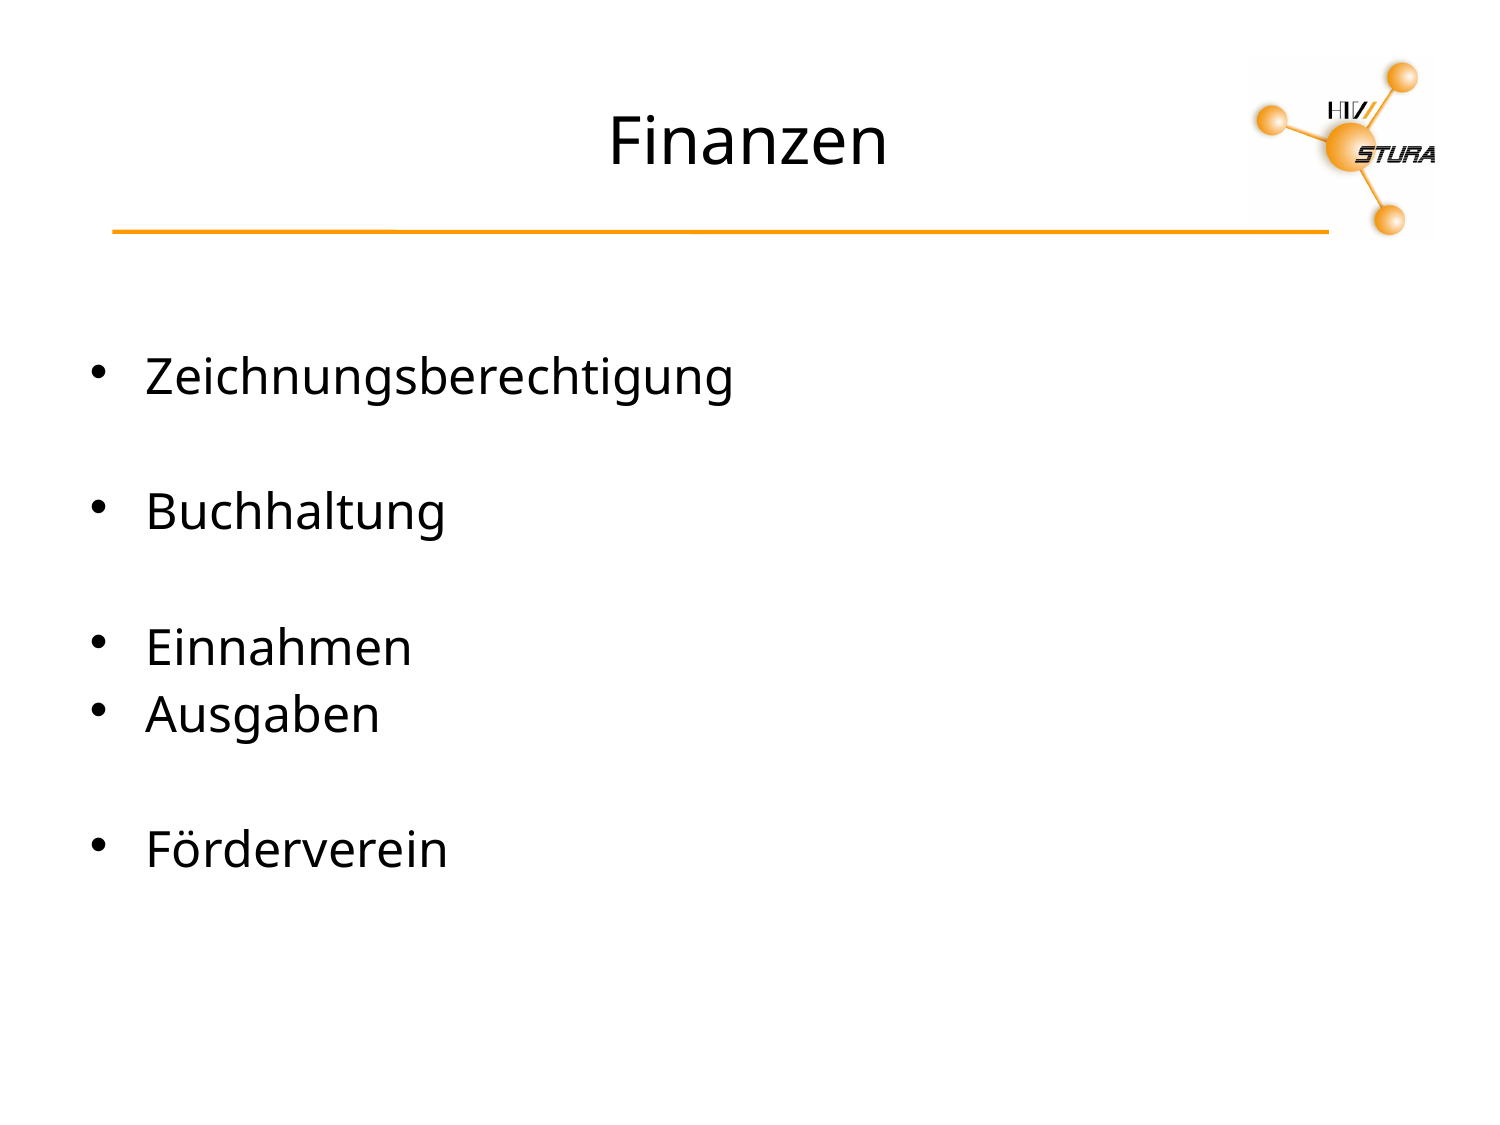

# Finanzen
Zeichnungsberechtigung
Buchhaltung
Einnahmen
Ausgaben
Förderverein